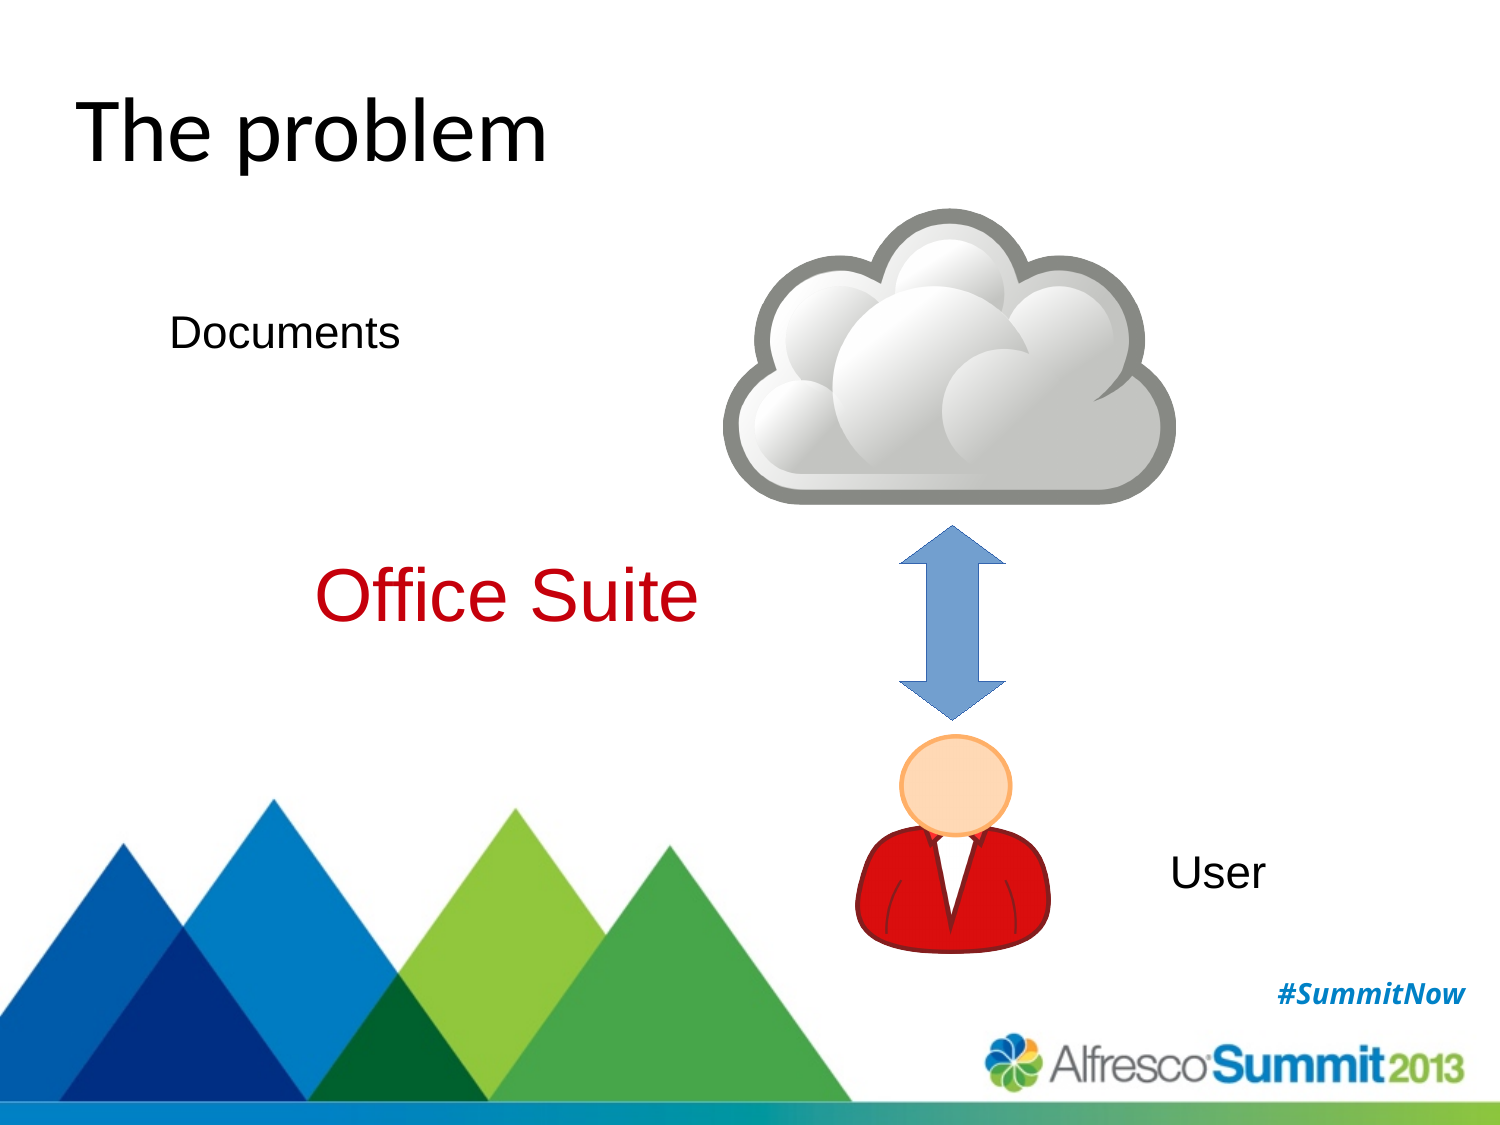

# The problem
Documents
Office Suite
User